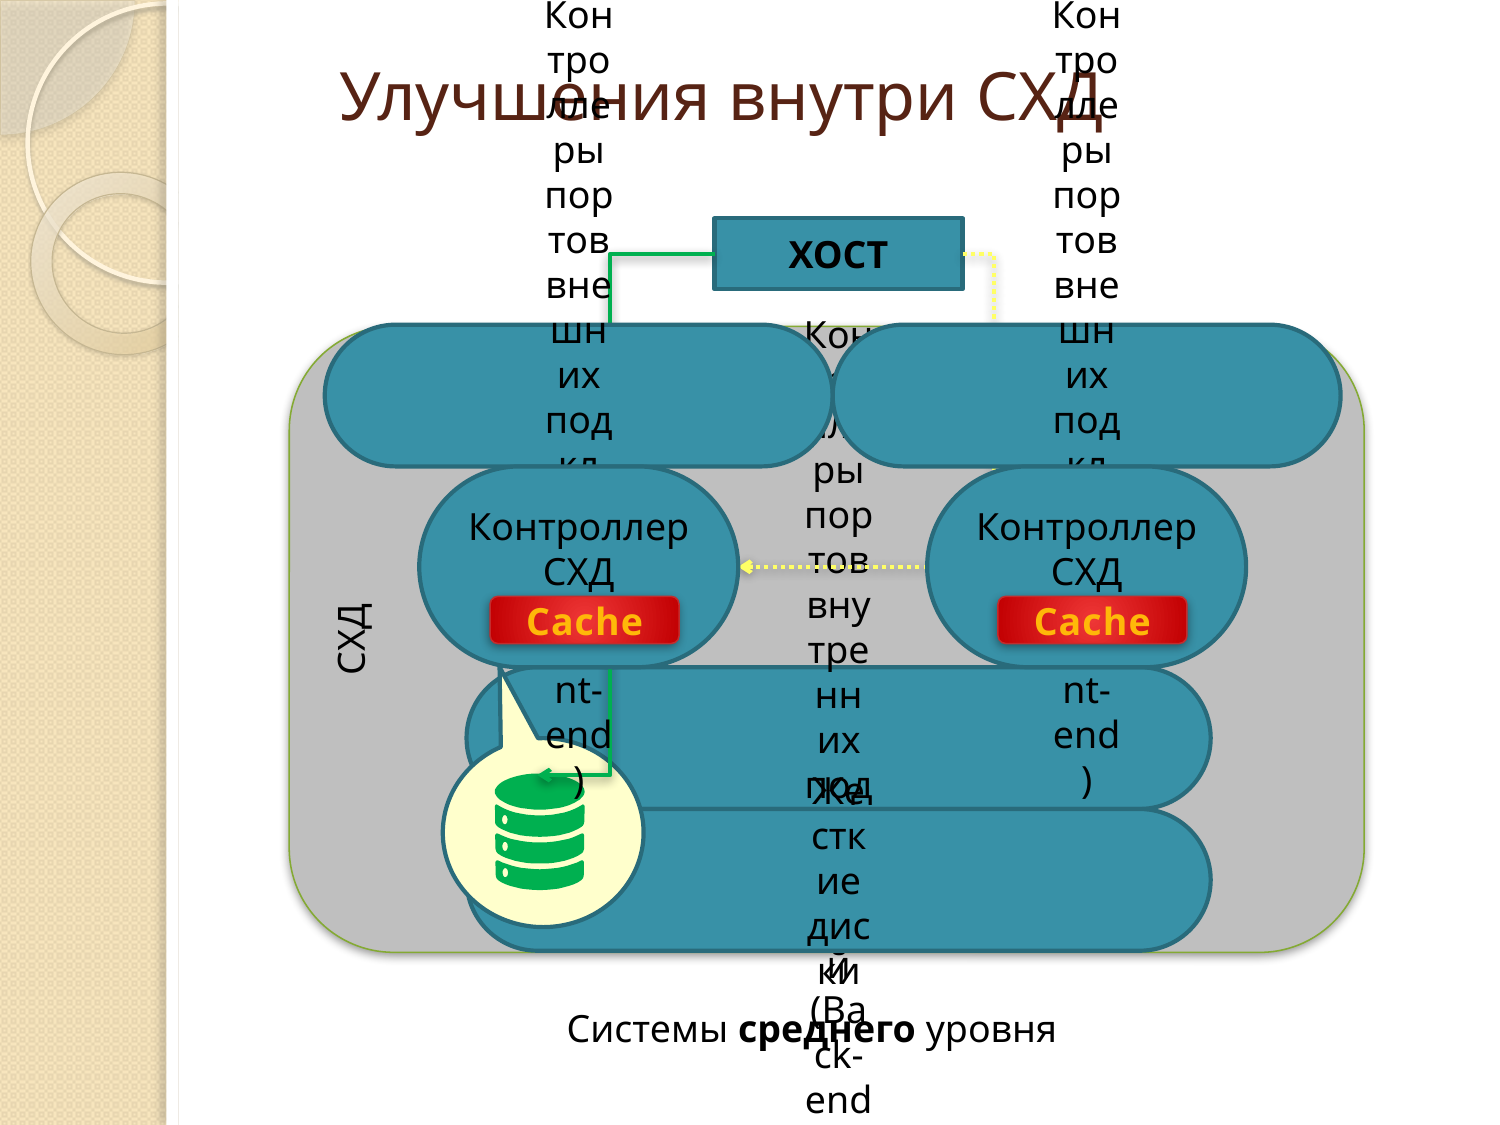

# Улучшения внутри СХД
СХД
Контроллеры портов внешних подключений (Front-end)
Контроллеры портов внешних подключений (Front-end)
ХОСТ
Контроллеры портов внутренних подключений (Back-end)
Контроллер СХД
Контроллер СХД
Жесткие диски
Cache
Cache
Системы среднего уровня